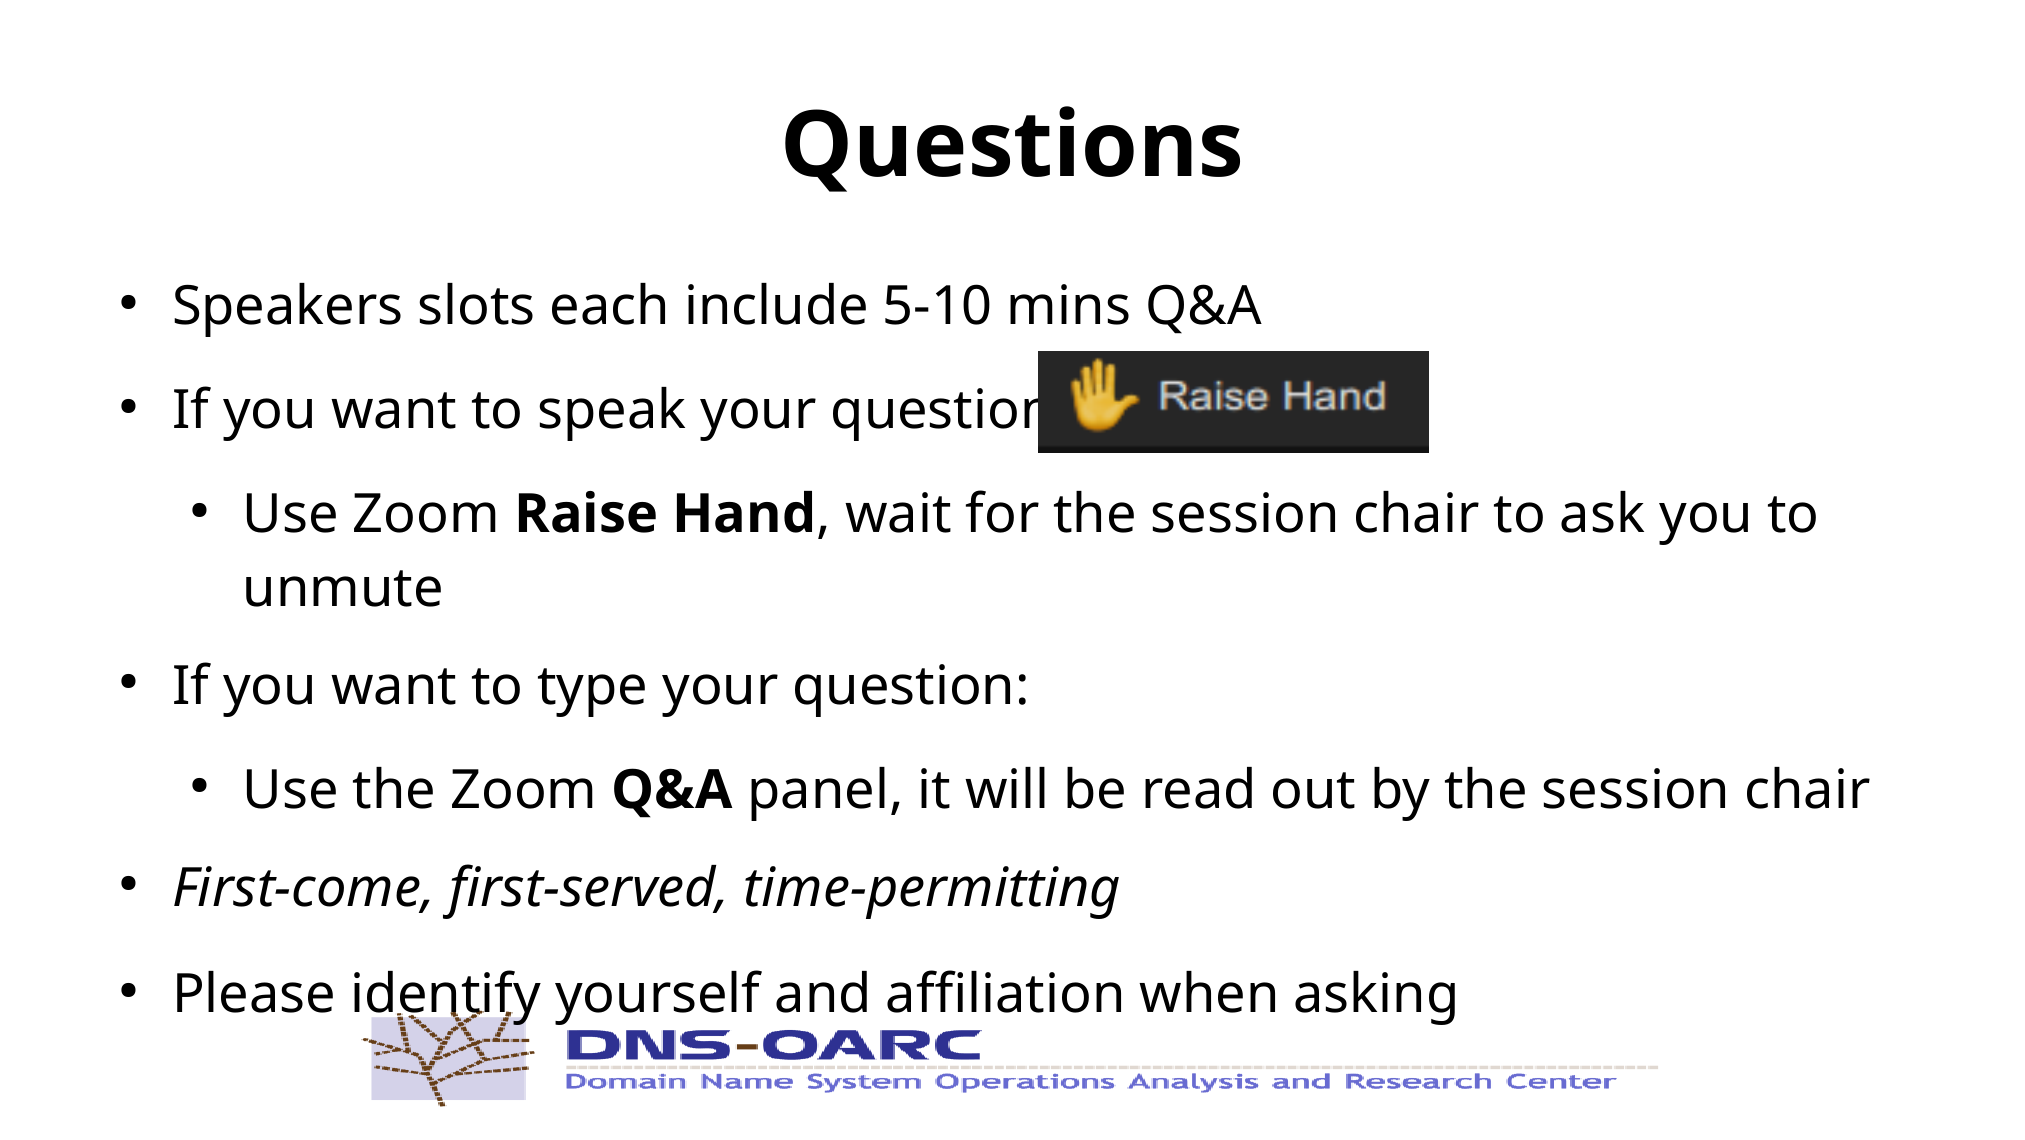

# Questions
Speakers slots each include 5-10 mins Q&A
If you want to speak your question:
Use Zoom Raise Hand, wait for the session chair to ask you to unmute
If you want to type your question:
Use the Zoom Q&A panel, it will be read out by the session chair
First-come, first-served, time-permitting
Please identify yourself and affiliation when asking